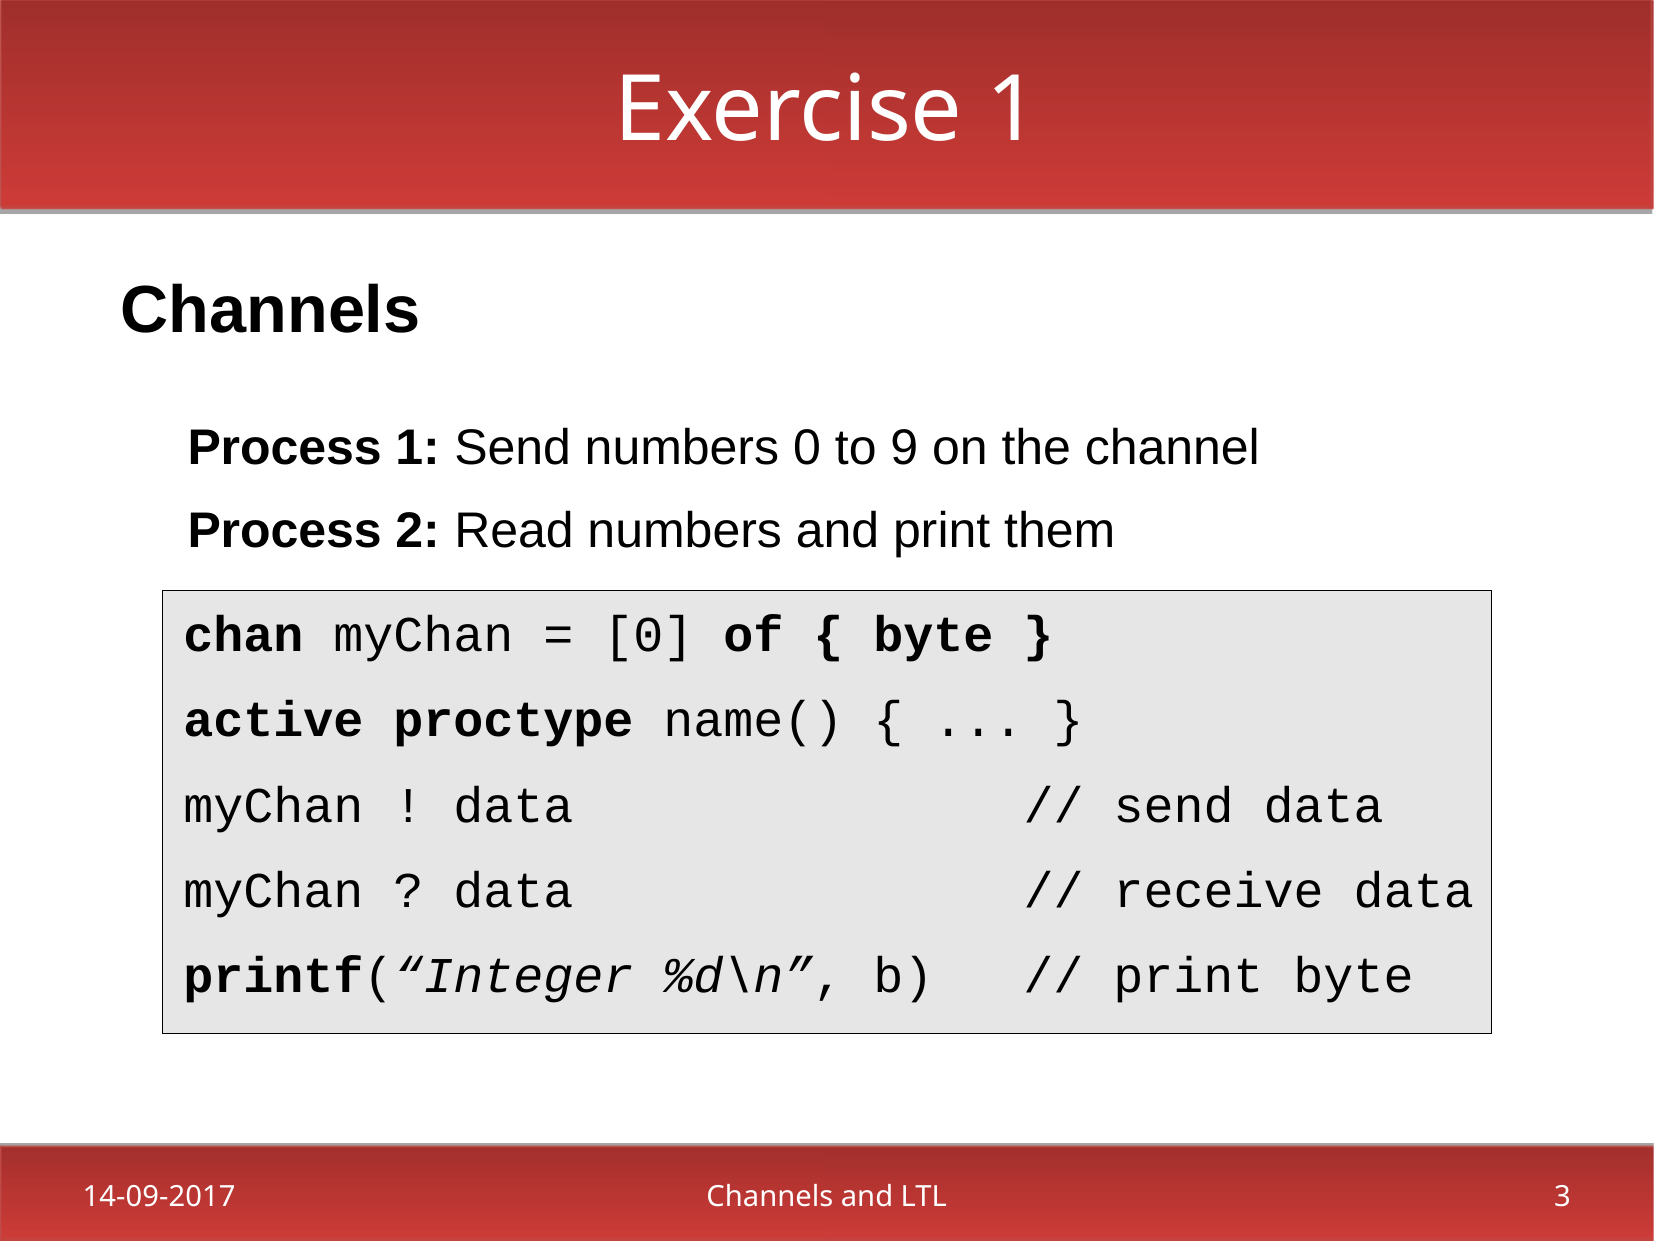

# Exercise 1
Channels
Process 1: Send numbers 0 to 9 on the channel
Process 2: Read numbers and print them
chan myChan = [0] of { byte }
active proctype name() { ... }
myChan ! data // send data
myChan ? data // receive data
printf(“Integer %d\n”, b) // print byte
14-09-2017
Channels and LTL
3